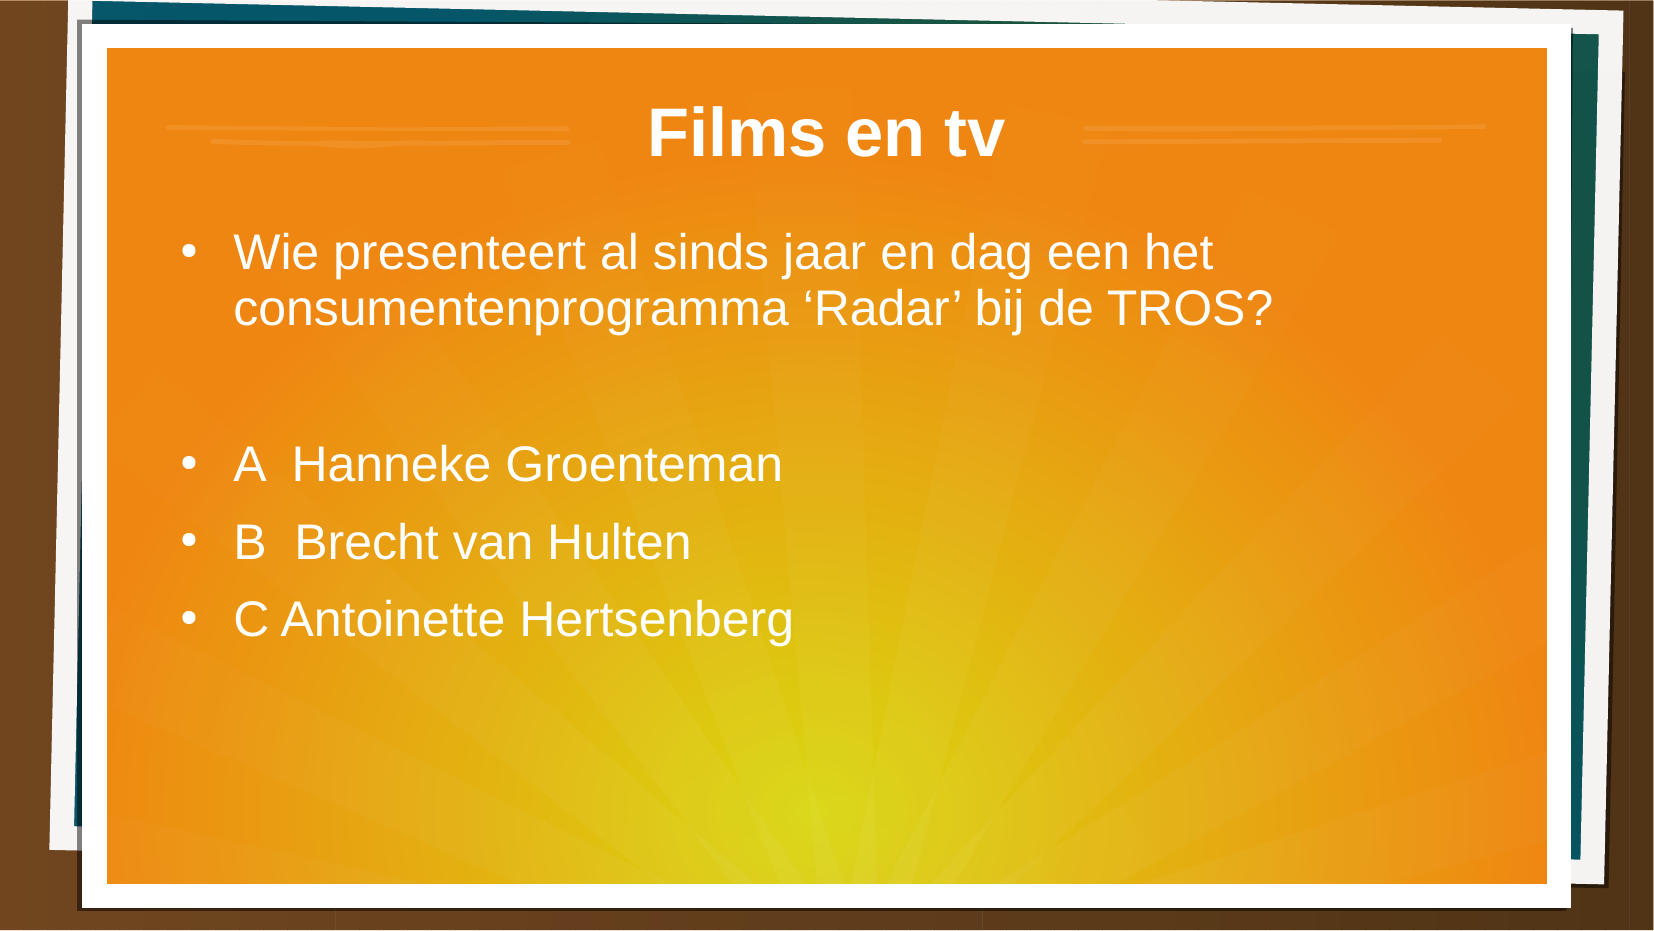

# Films en tv
Wie presenteert al sinds jaar en dag een het consumentenprogramma ‘Radar’ bij de TROS?
A Hanneke Groenteman
B Brecht van Hulten
C Antoinette Hertsenberg